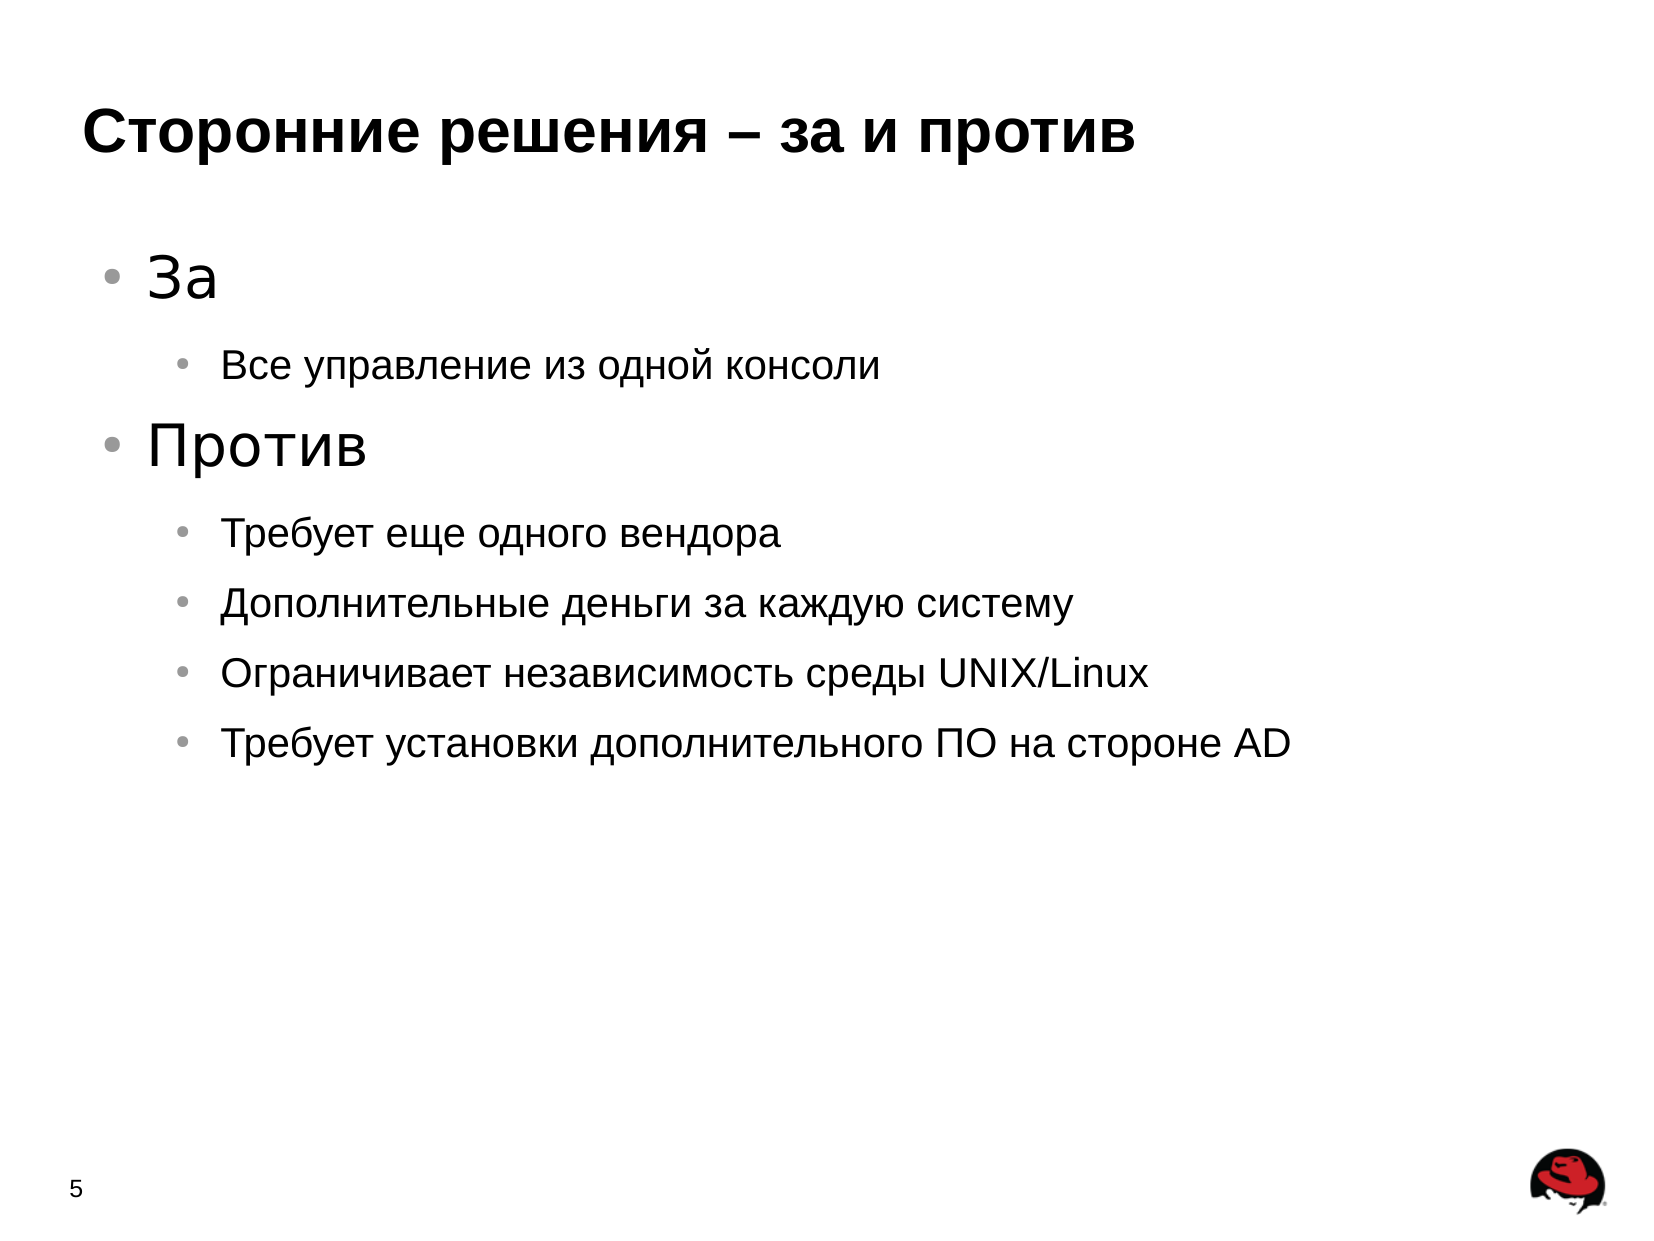

# Сторонние решения – за и против
За
Все управление из одной консоли
Против
Требует еще одного вендора
Дополнительные деньги за каждую систему
Ограничивает независимость среды UNIX/Linux
Требует установки дополнительного ПО на стороне AD